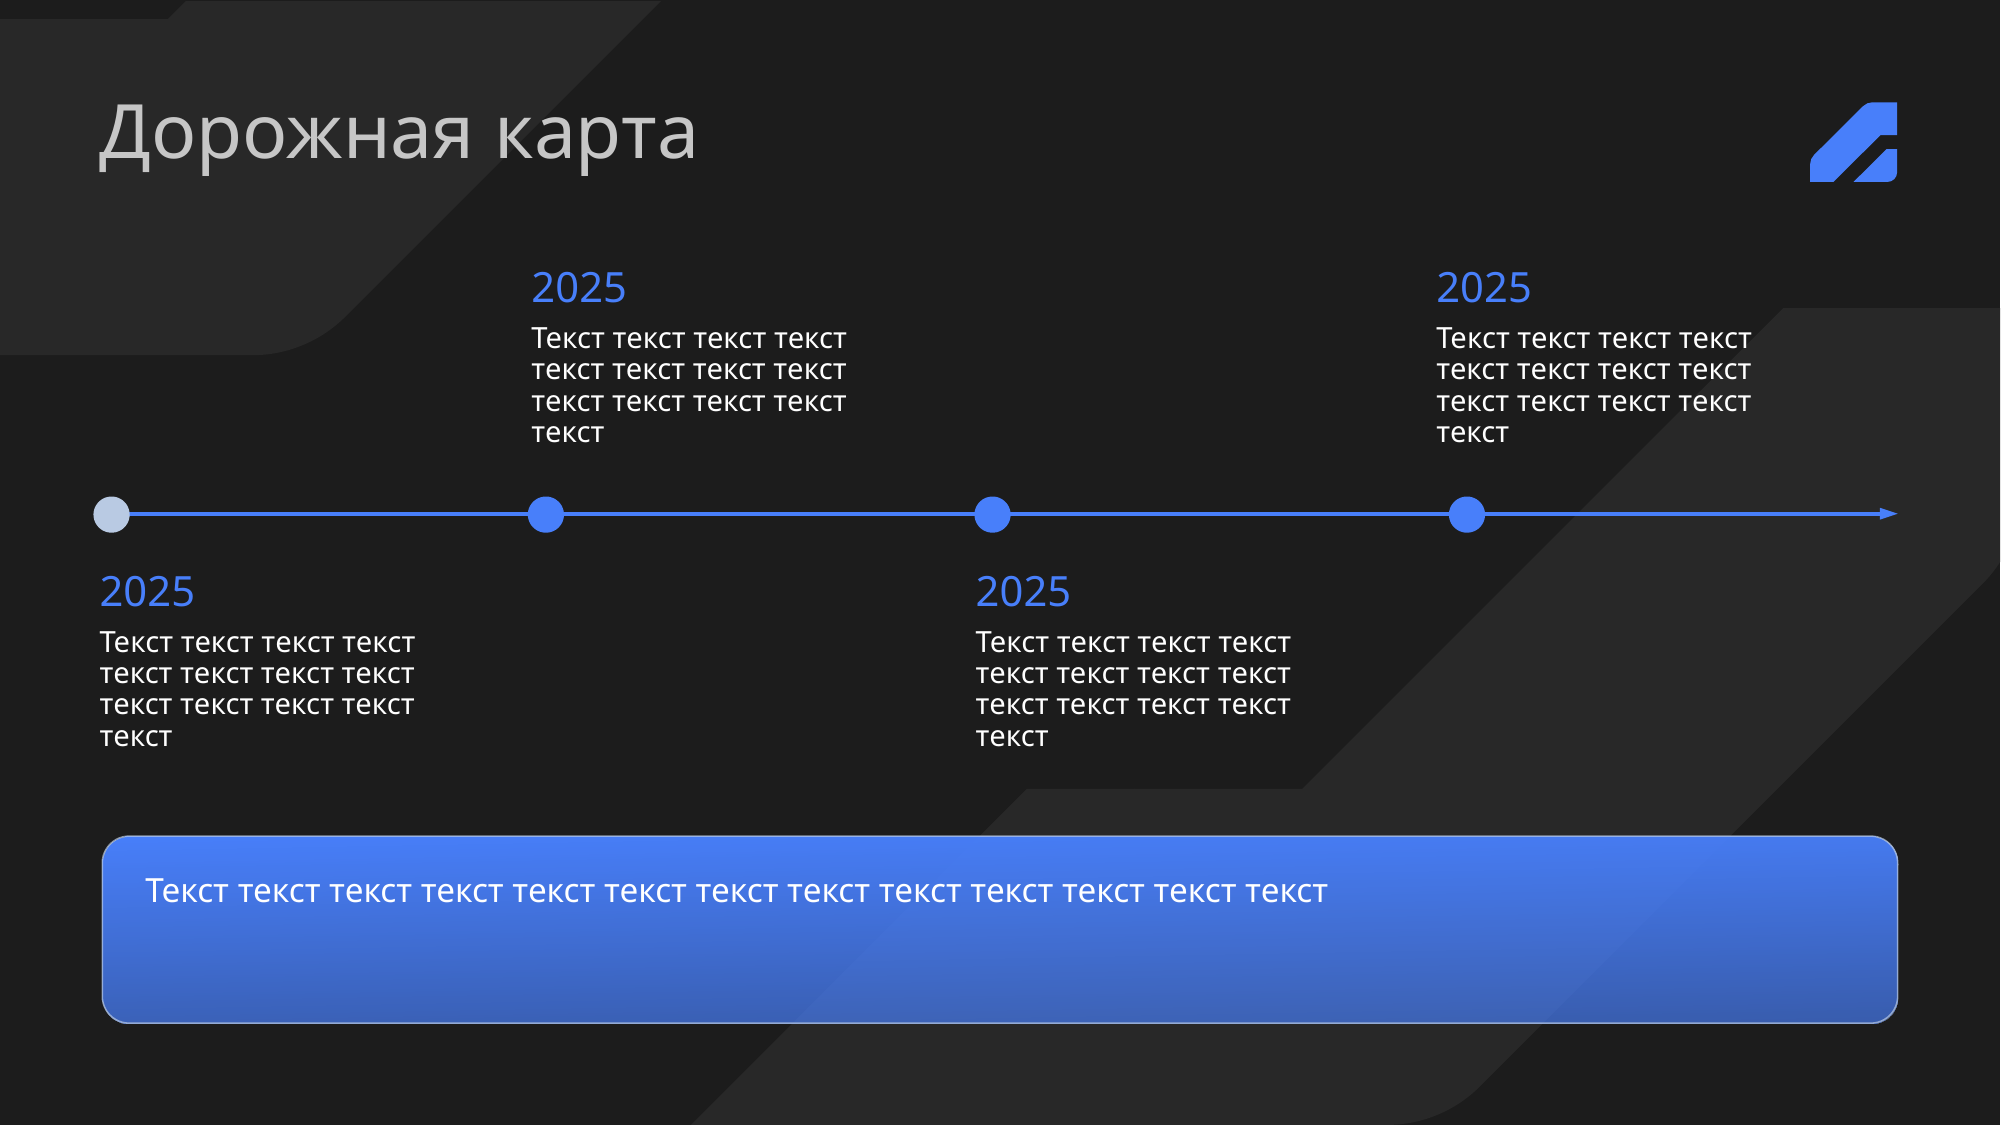

# Дорожная карта
2025
Текст текст текст текст текст текст текст текст текст текст текст текст текст
2025
Текст текст текст текст текст текст текст текст текст текст текст текст текст
2025
Текст текст текст текст текст текст текст текст текст текст текст текст текст
2025
Текст текст текст текст текст текст текст текст текст текст текст текст текст
Текст текст текст текст текст текст текст текст текст текст текст текст текст